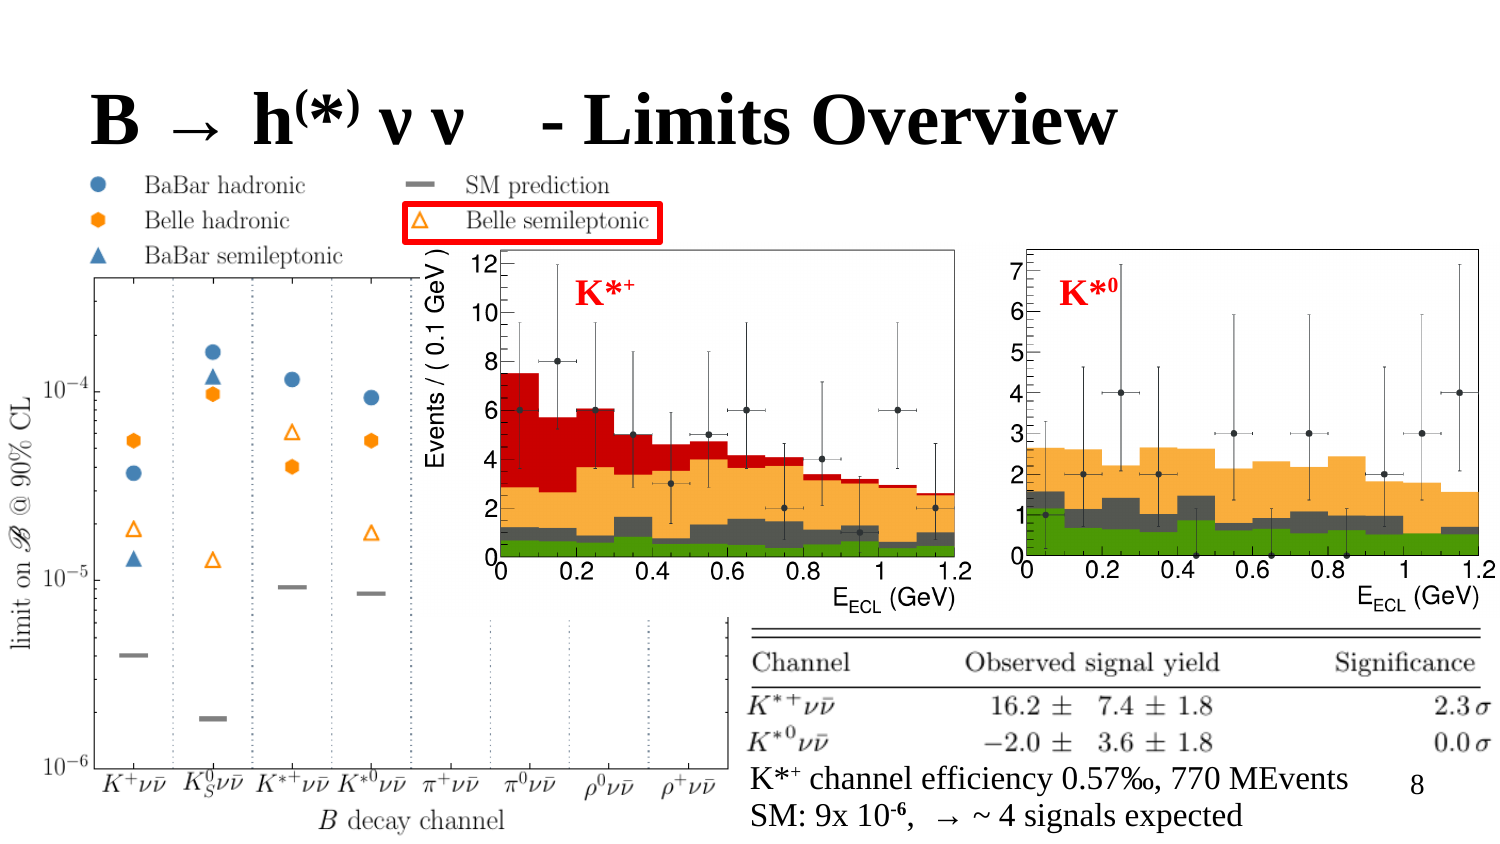

# B → h(*) ν ν	- Limits Overview
K*+
K*0
K*+ channel efficiency 0.57‰, 770 MEvents
SM: 9x 10-6, → ~ 4 signals expected
8